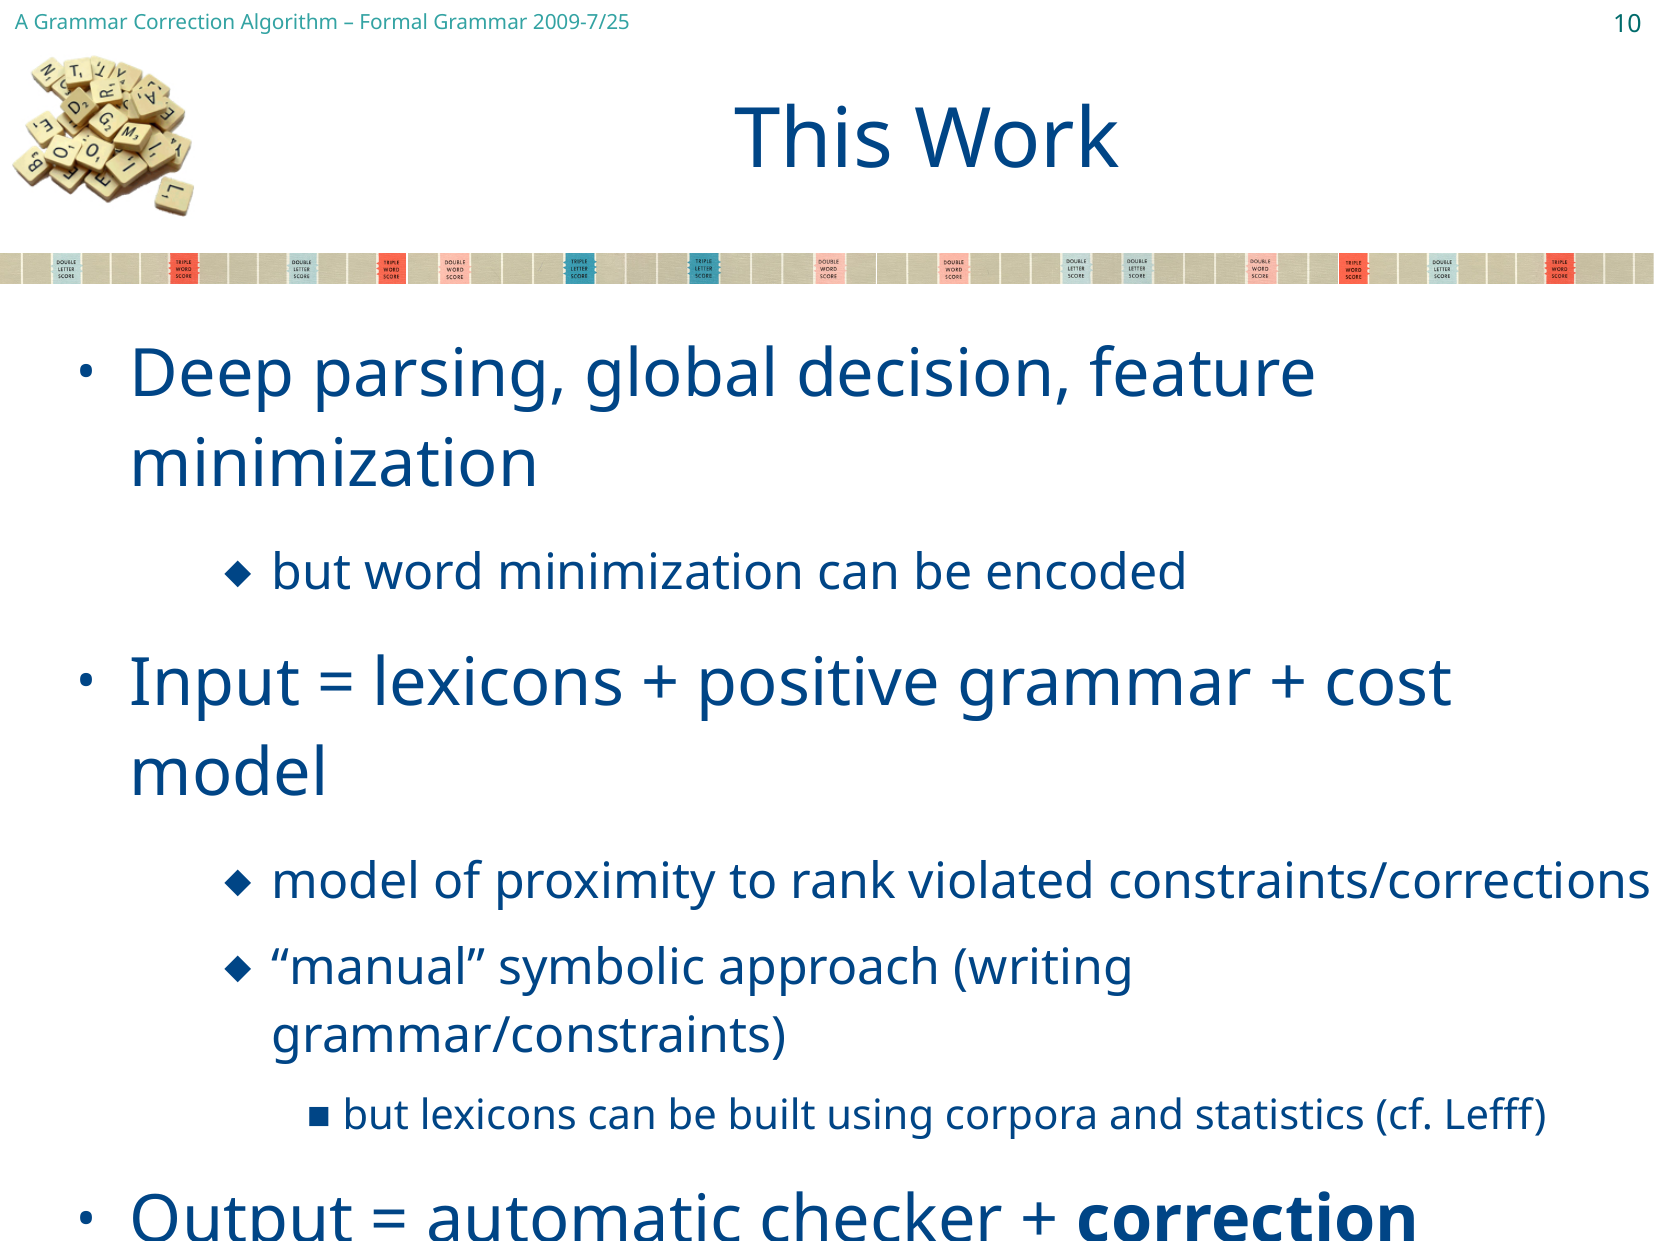

10
# This Work
Deep parsing, global decision, feature minimization
but word minimization can be encoded
Input = lexicons + positive grammar + cost model
model of proximity to rank violated constraints/corrections
“manual” symbolic approach (writing grammar/constraints)
but lexicons can be built using corpora and statistics (cf. Lefff)
Output = automatic checker + correction proposer
no specific correction operation to write for each rule
the linguist can focus on linguistic matters